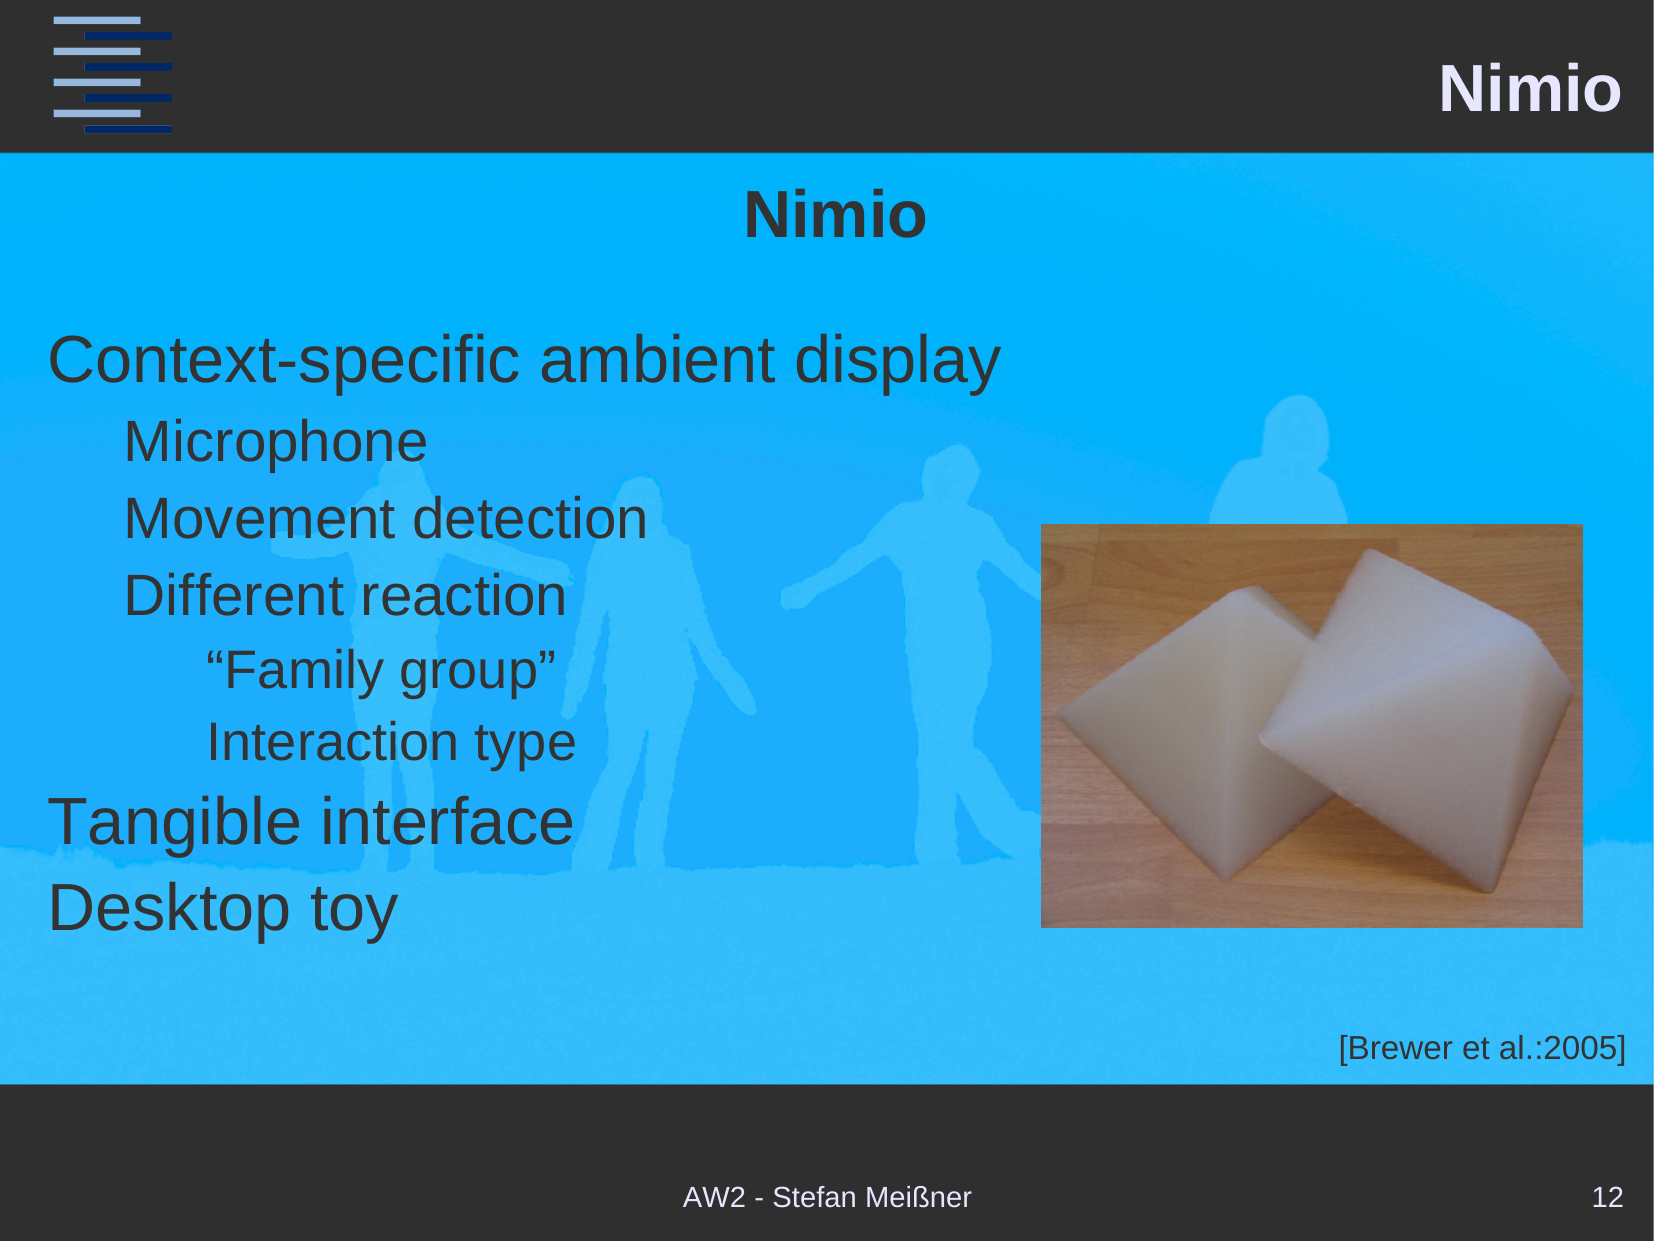

# Nimio
Nimio
Context-specific ambient display
Microphone
Movement detection
Different reaction
“Family group”
Interaction type
Tangible interface
Desktop toy
[Brewer et al.:2005]
AW2 - Stefan Meißner
12